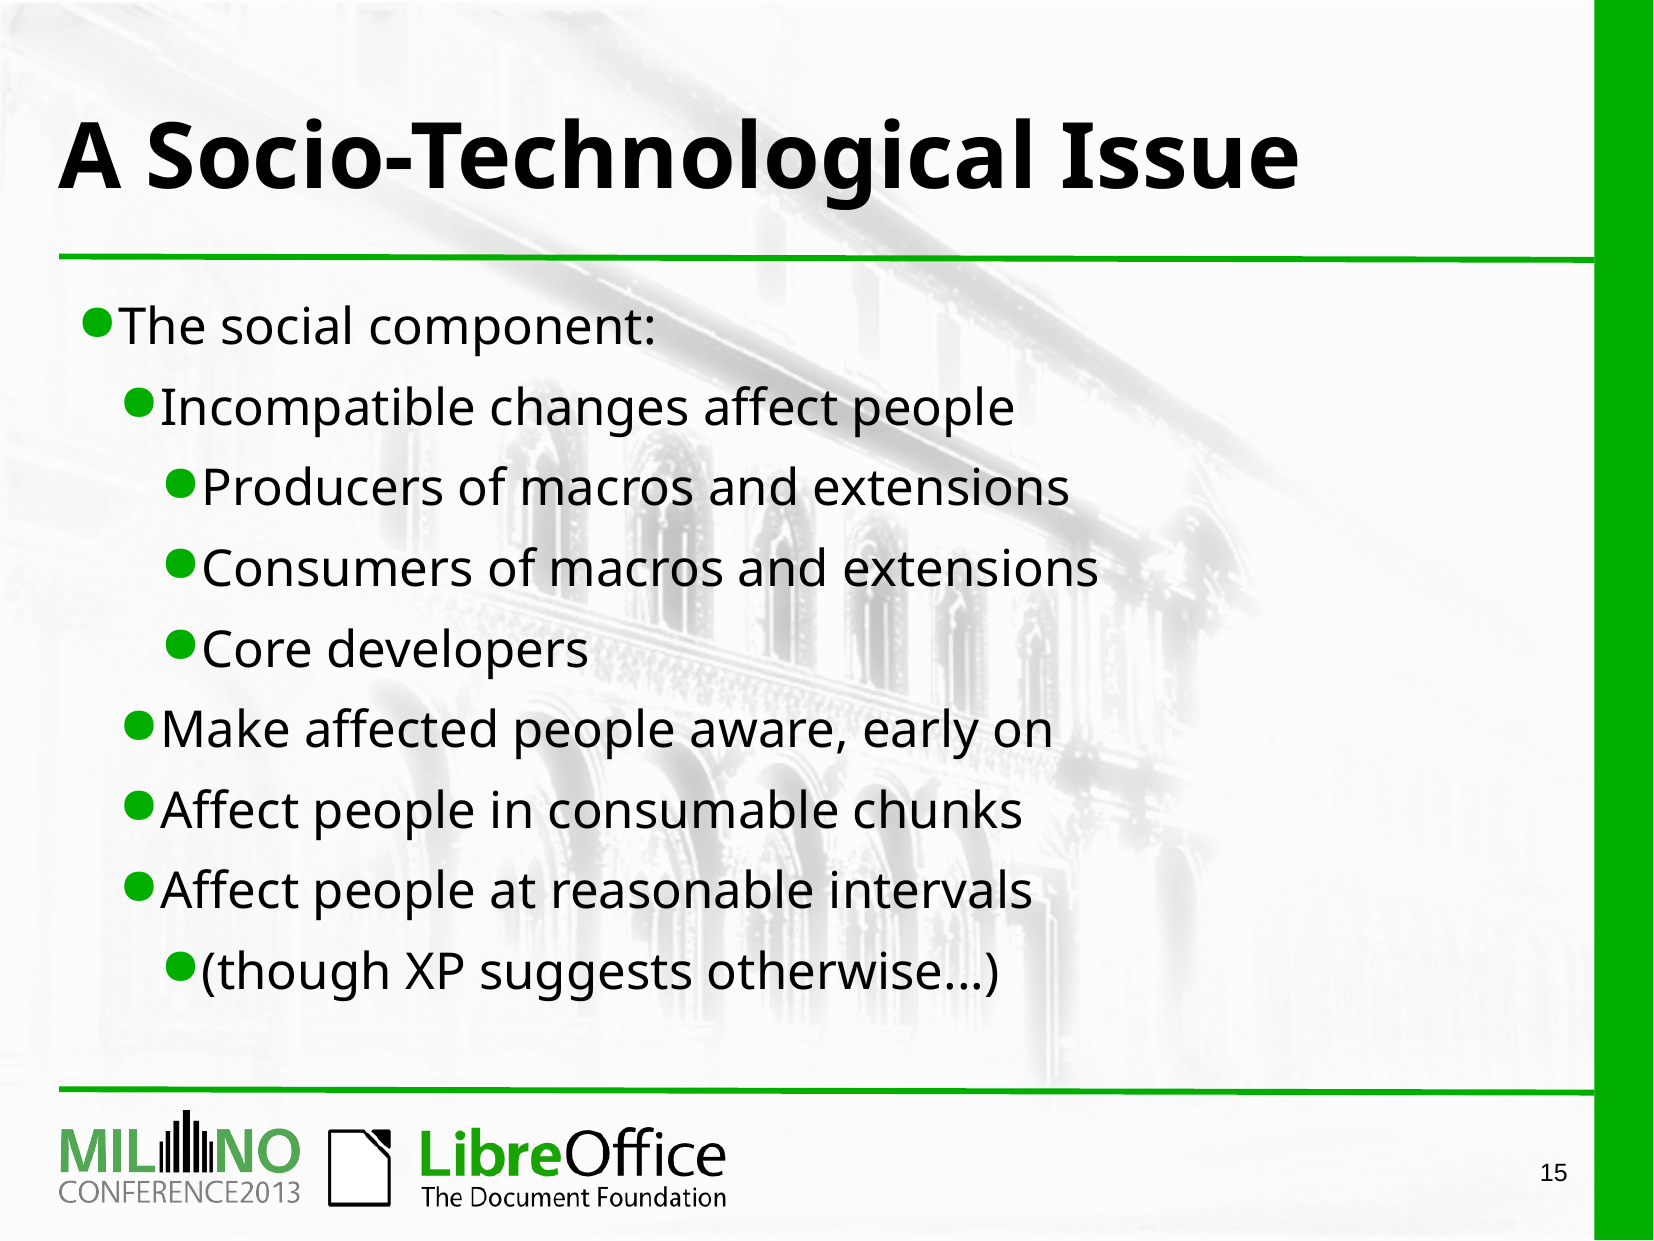

# A Socio-Technological Issue
The social component:
Incompatible changes affect people
Producers of macros and extensions
Consumers of macros and extensions
Core developers
Make affected people aware, early on
Affect people in consumable chunks
Affect people at reasonable intervals
(though XP suggests otherwise...)